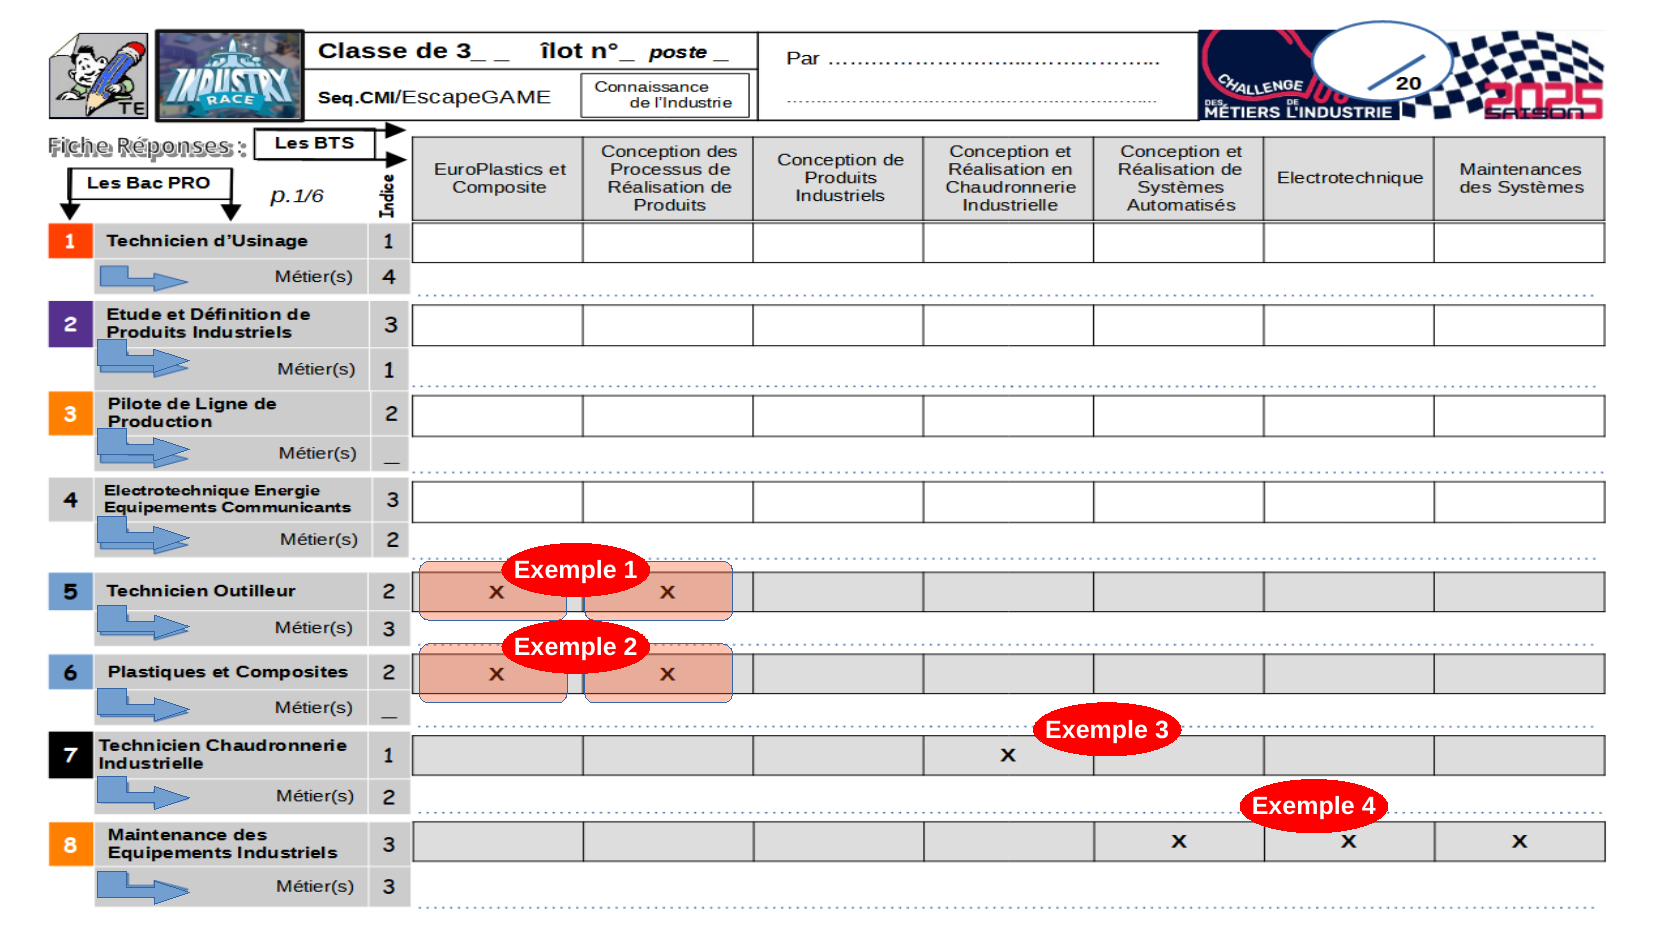

Exemple 1
Exemple 2
Exemple 3
Exemple 4